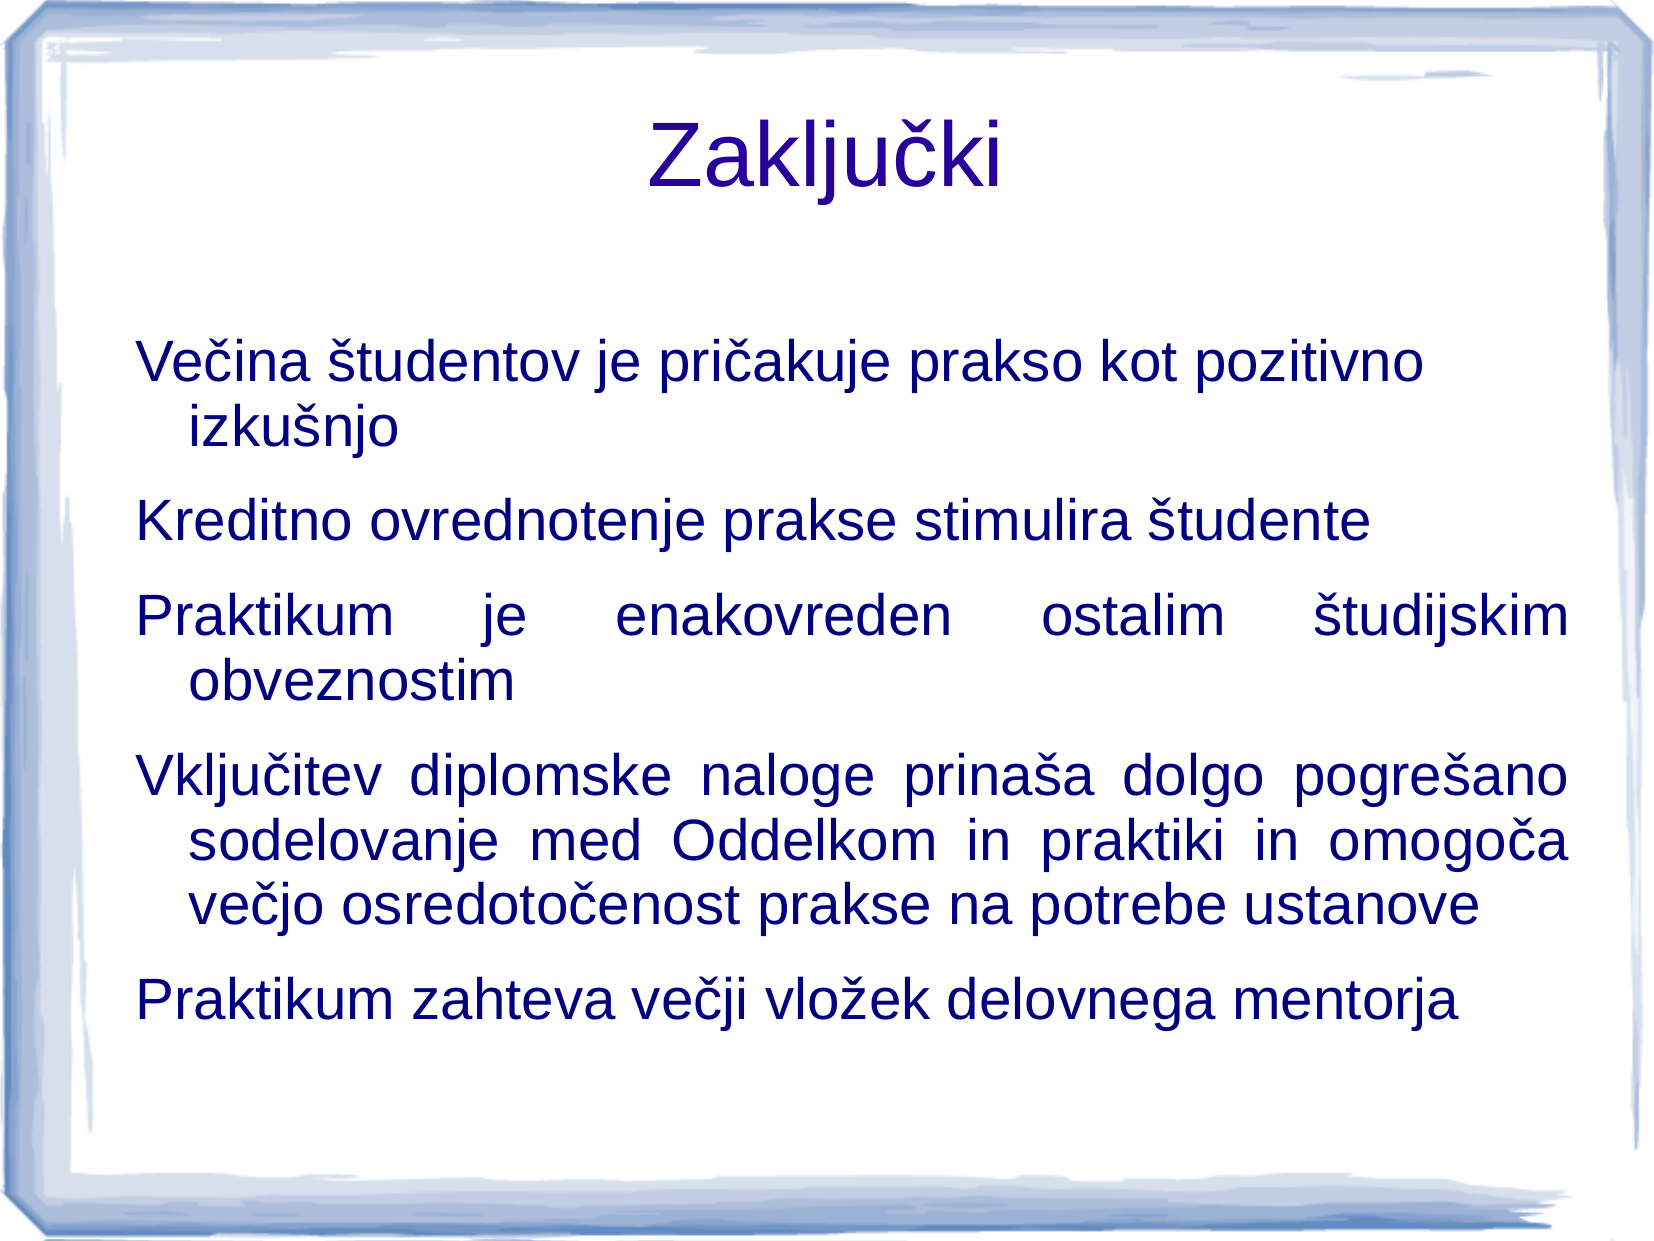

# Zaključki
Večina študentov je pričakuje prakso kot pozitivno izkušnjo
Kreditno ovrednotenje prakse stimulira študente
Praktikum je enakovreden ostalim študijskim obveznostim
Vključitev diplomske naloge prinaša dolgo pogrešano sodelovanje med Oddelkom in praktiki in omogoča večjo osredotočenost prakse na potrebe ustanove
Praktikum zahteva večji vložek delovnega mentorja